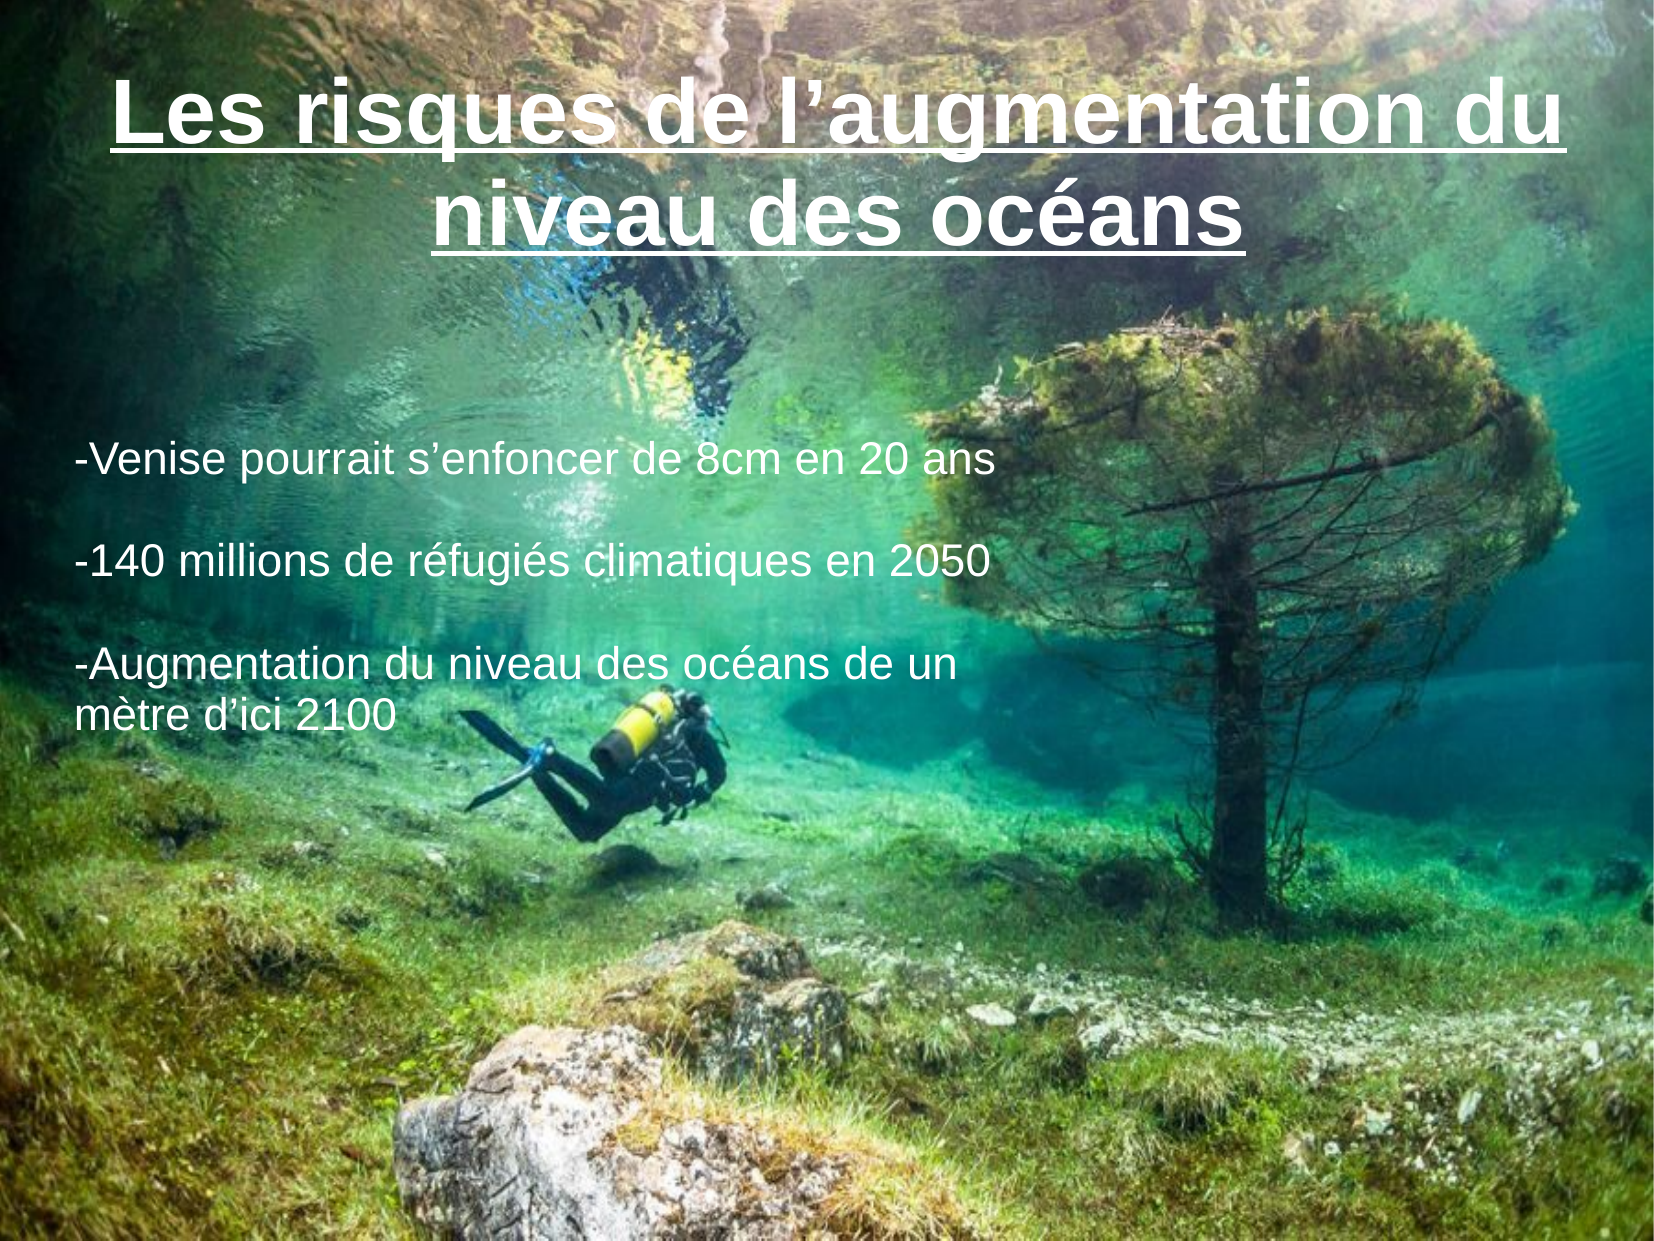

# Les risques de l’augmentation du niveau des océans
-Venise pourrait s’enfoncer de 8cm en 20 ans
-140 millions de réfugiés climatiques en 2050
-Augmentation du niveau des océans de un mètre d’ici 2100